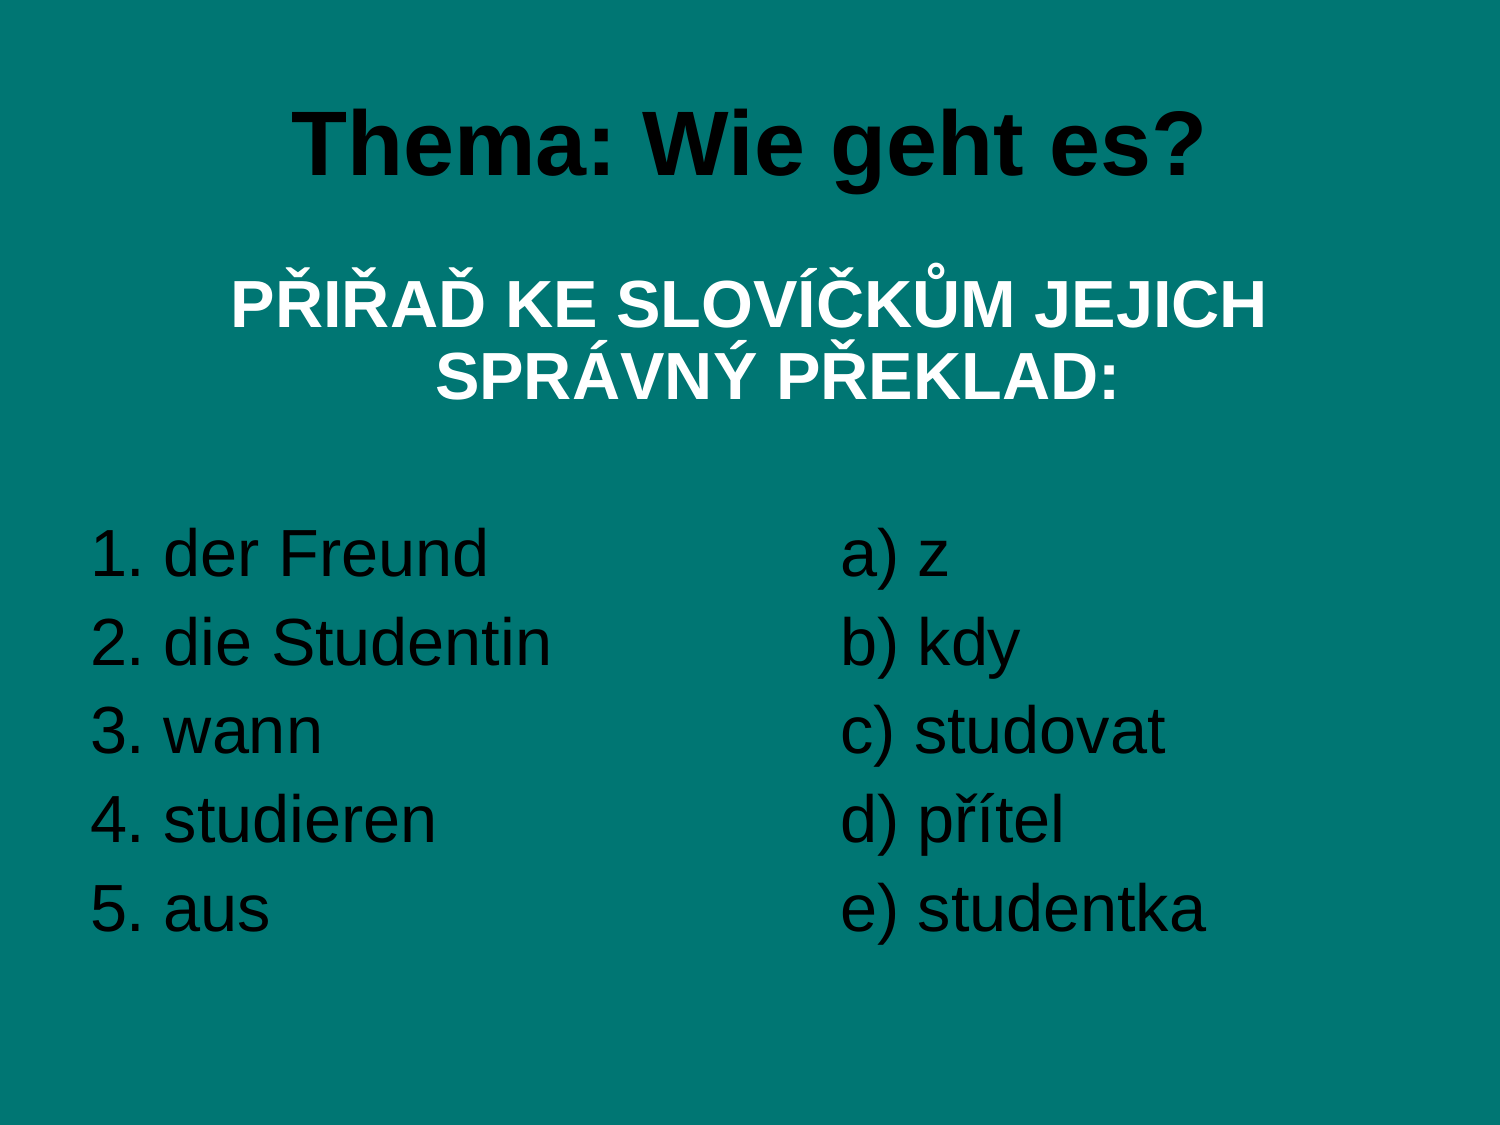

# Thema: Wie geht es?
PŘIŘAĎ KE SLOVÍČKŮM JEJICH SPRÁVNÝ PŘEKLAD:
1. der Freund			a) z
2. die Studentin		b) kdy
3. wann				c) studovat
4. studieren			d) přítel
5. aus				e) studentka